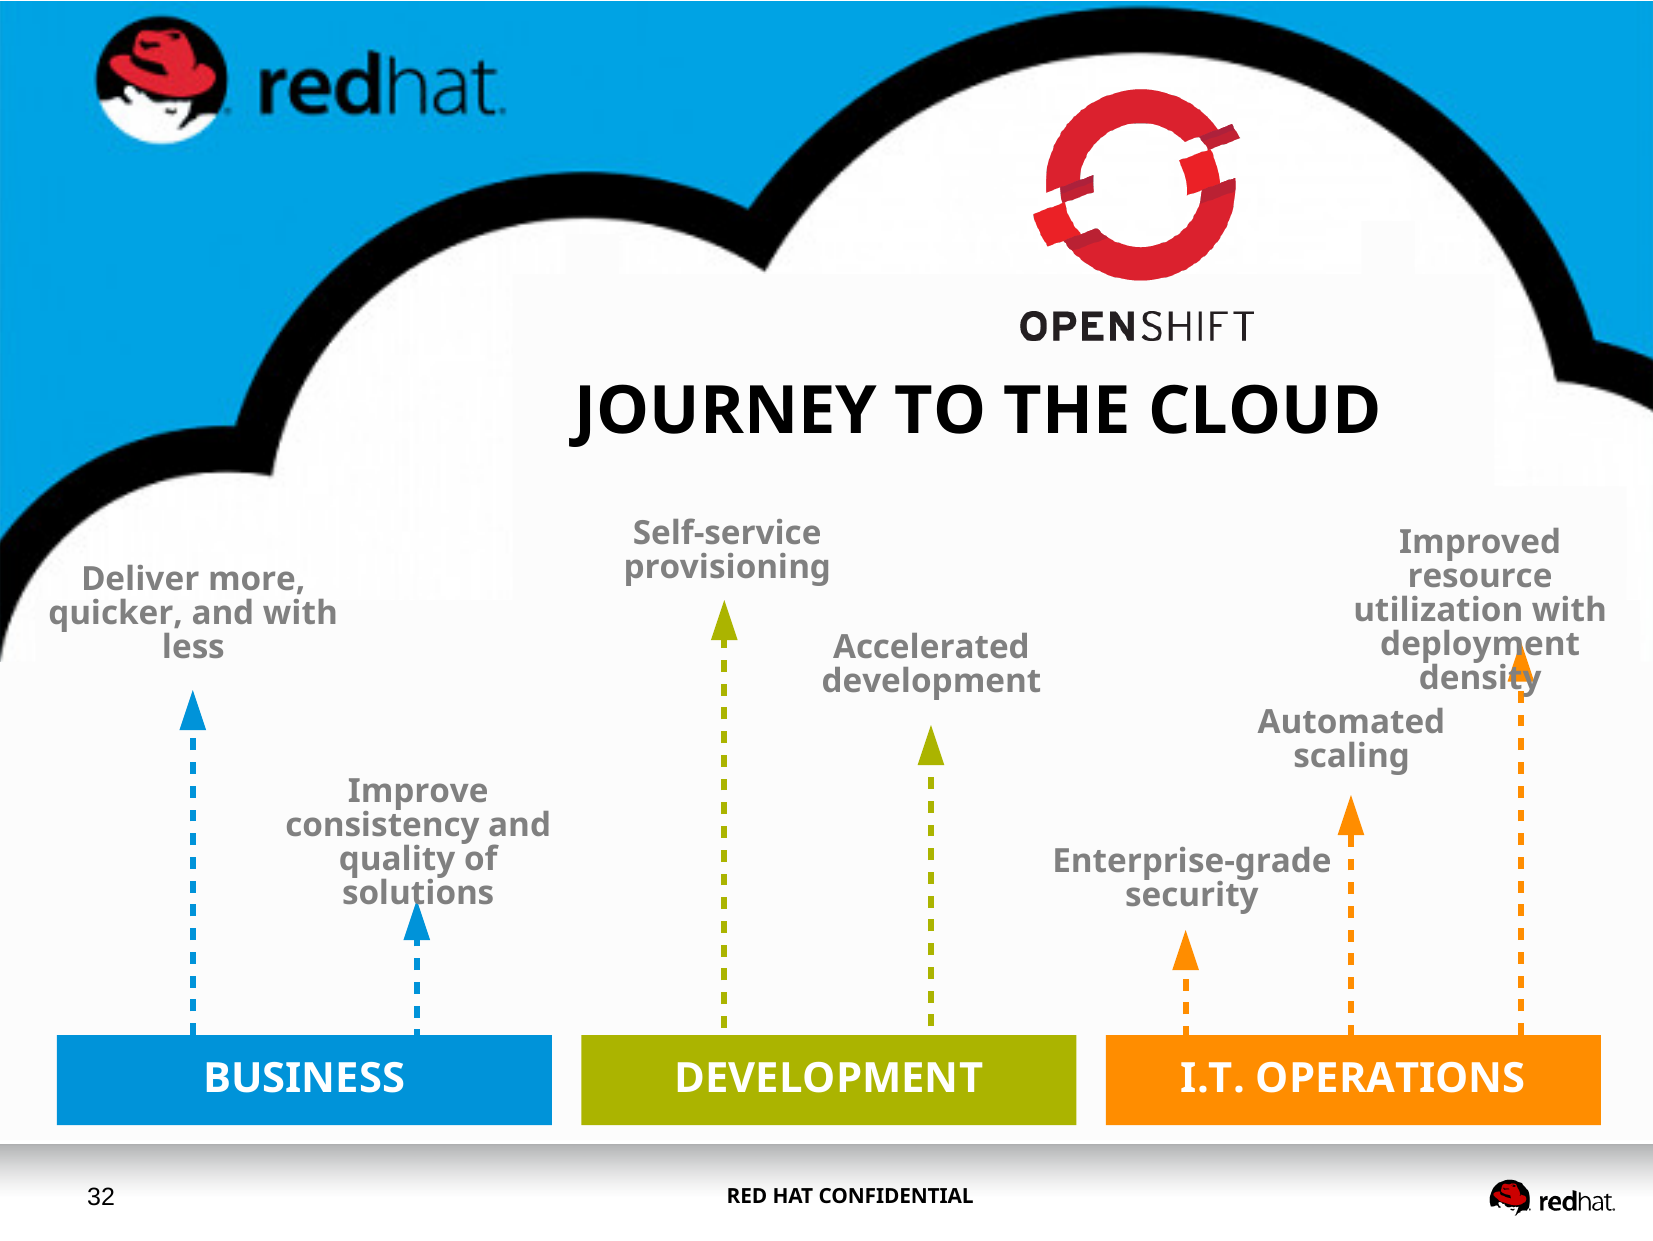

JOURNEY TO THE CLOUD
Self-service provisioning
Improved resource utilization with deployment density
Deliver more, quicker, and with less
Accelerated development
Automated
scaling
Improve consistency and quality of solutions
Enterprise-grade
security
BUSINESS
DEVELOPMENT
I.T. OPERATIONS